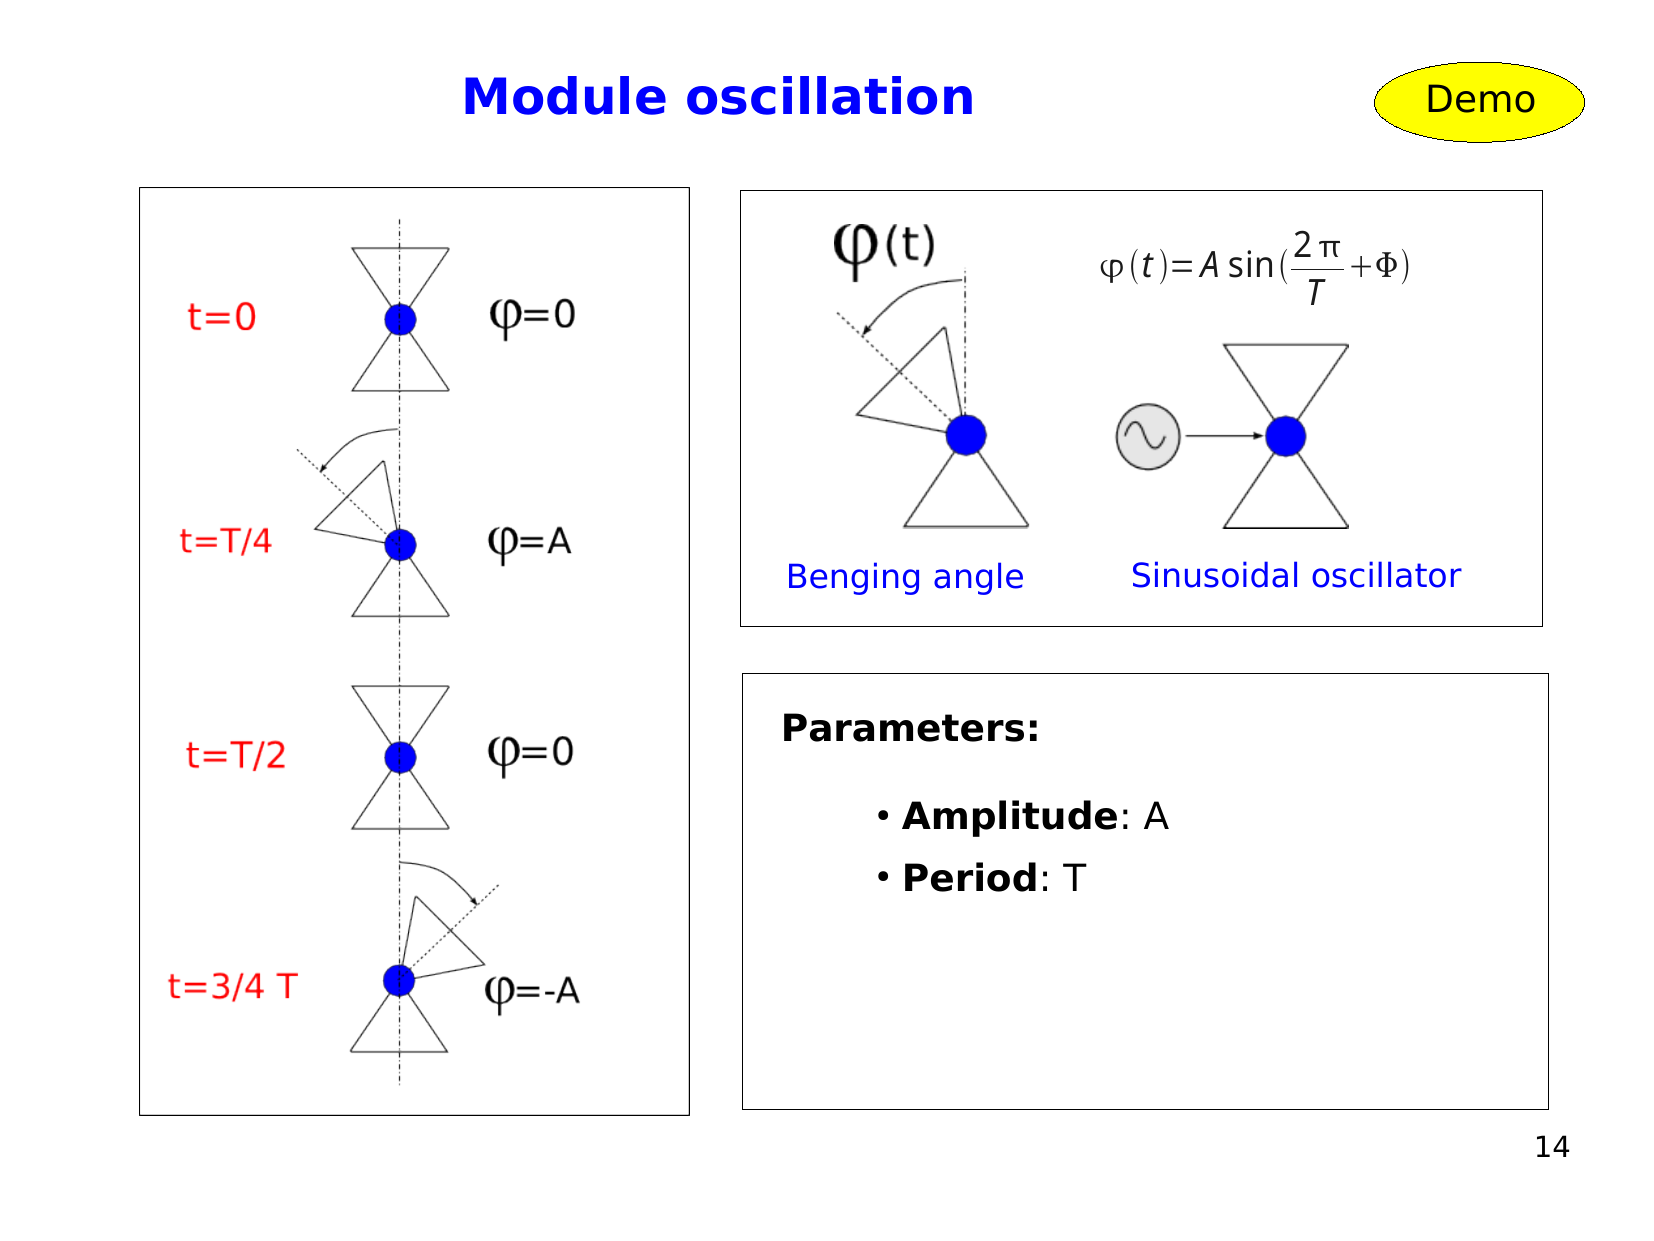

Module oscillation
Demo
Sinusoidal oscillator
Benging angle
Parameters:
 Amplitude: A
 Period: T
14